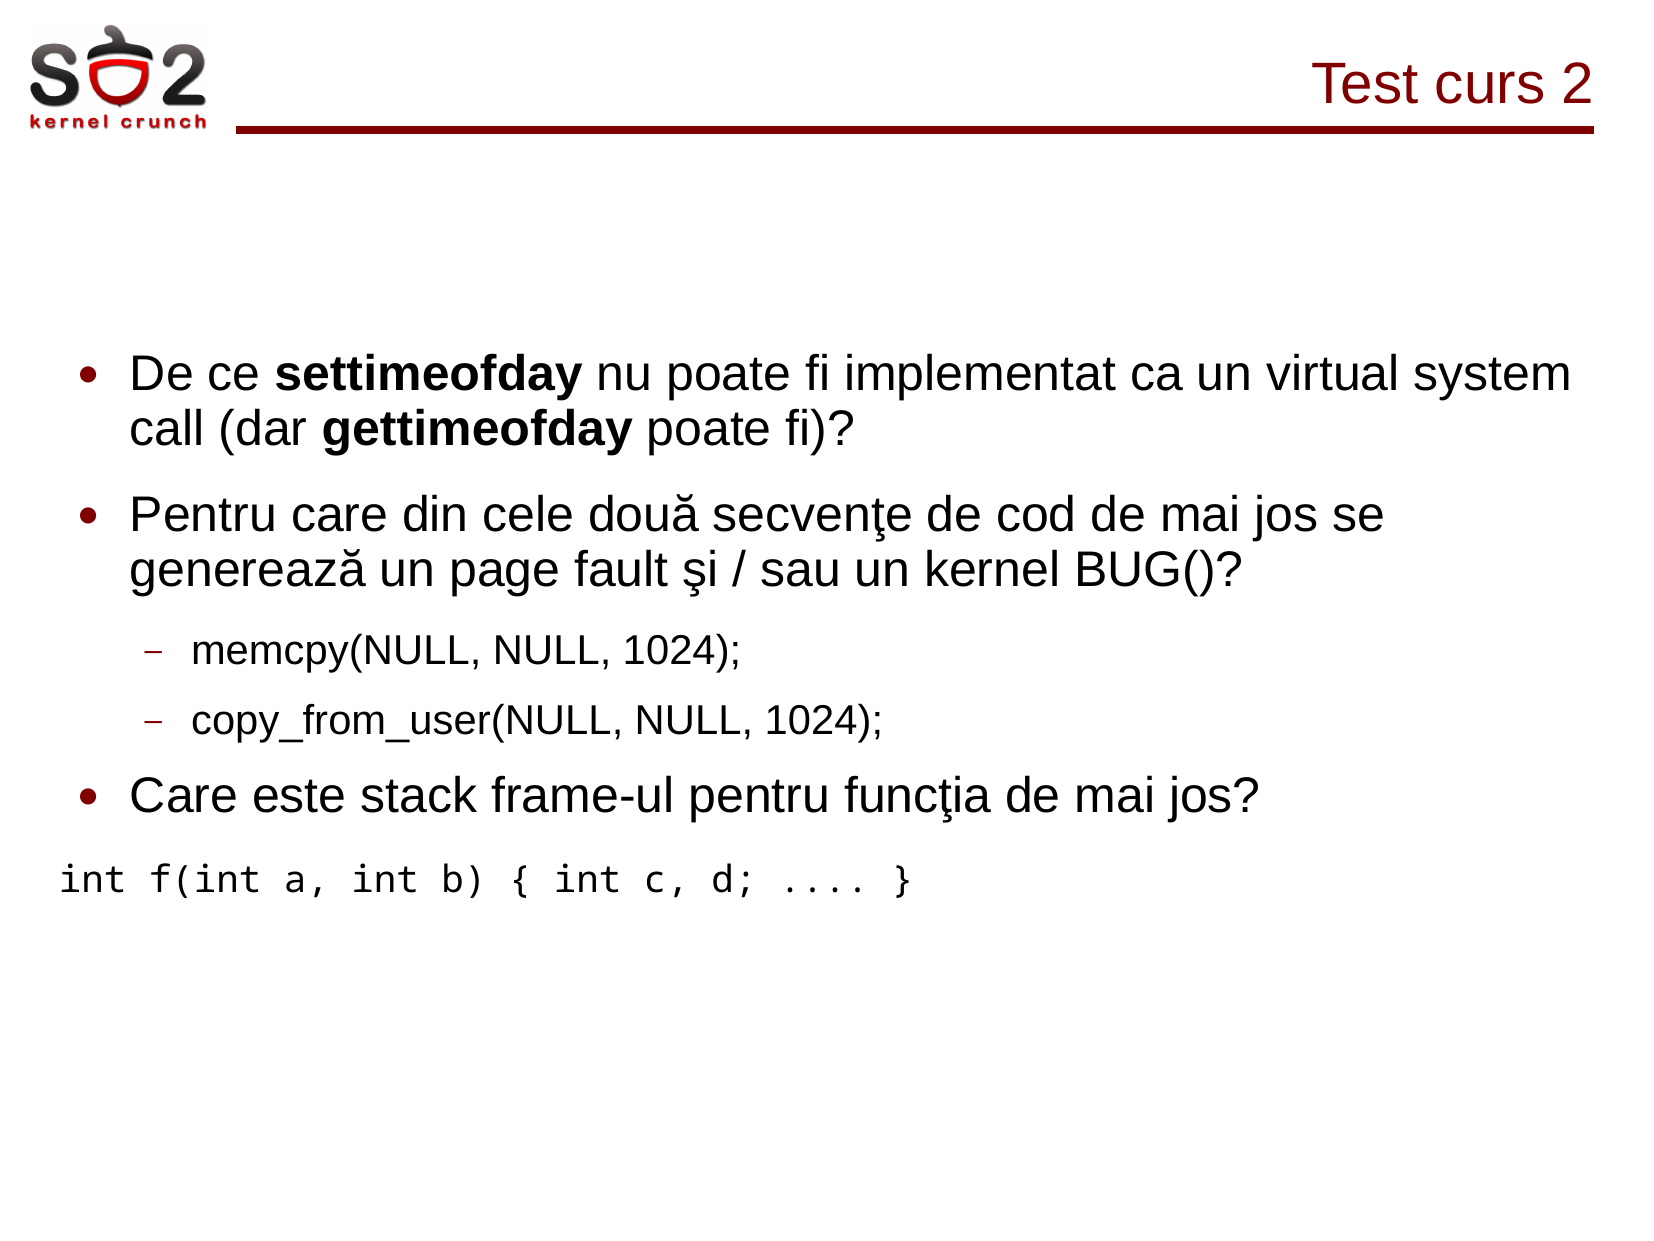

# Test curs 2
De ce settimeofday nu poate fi implementat ca un virtual system call (dar gettimeofday poate fi)?
Pentru care din cele două secvenţe de cod de mai jos se generează un page fault şi / sau un kernel BUG()?
memcpy(NULL, NULL, 1024);
copy_from_user(NULL, NULL, 1024);
Care este stack frame-ul pentru funcţia de mai jos?
int f(int a, int b) { int c, d; .... }